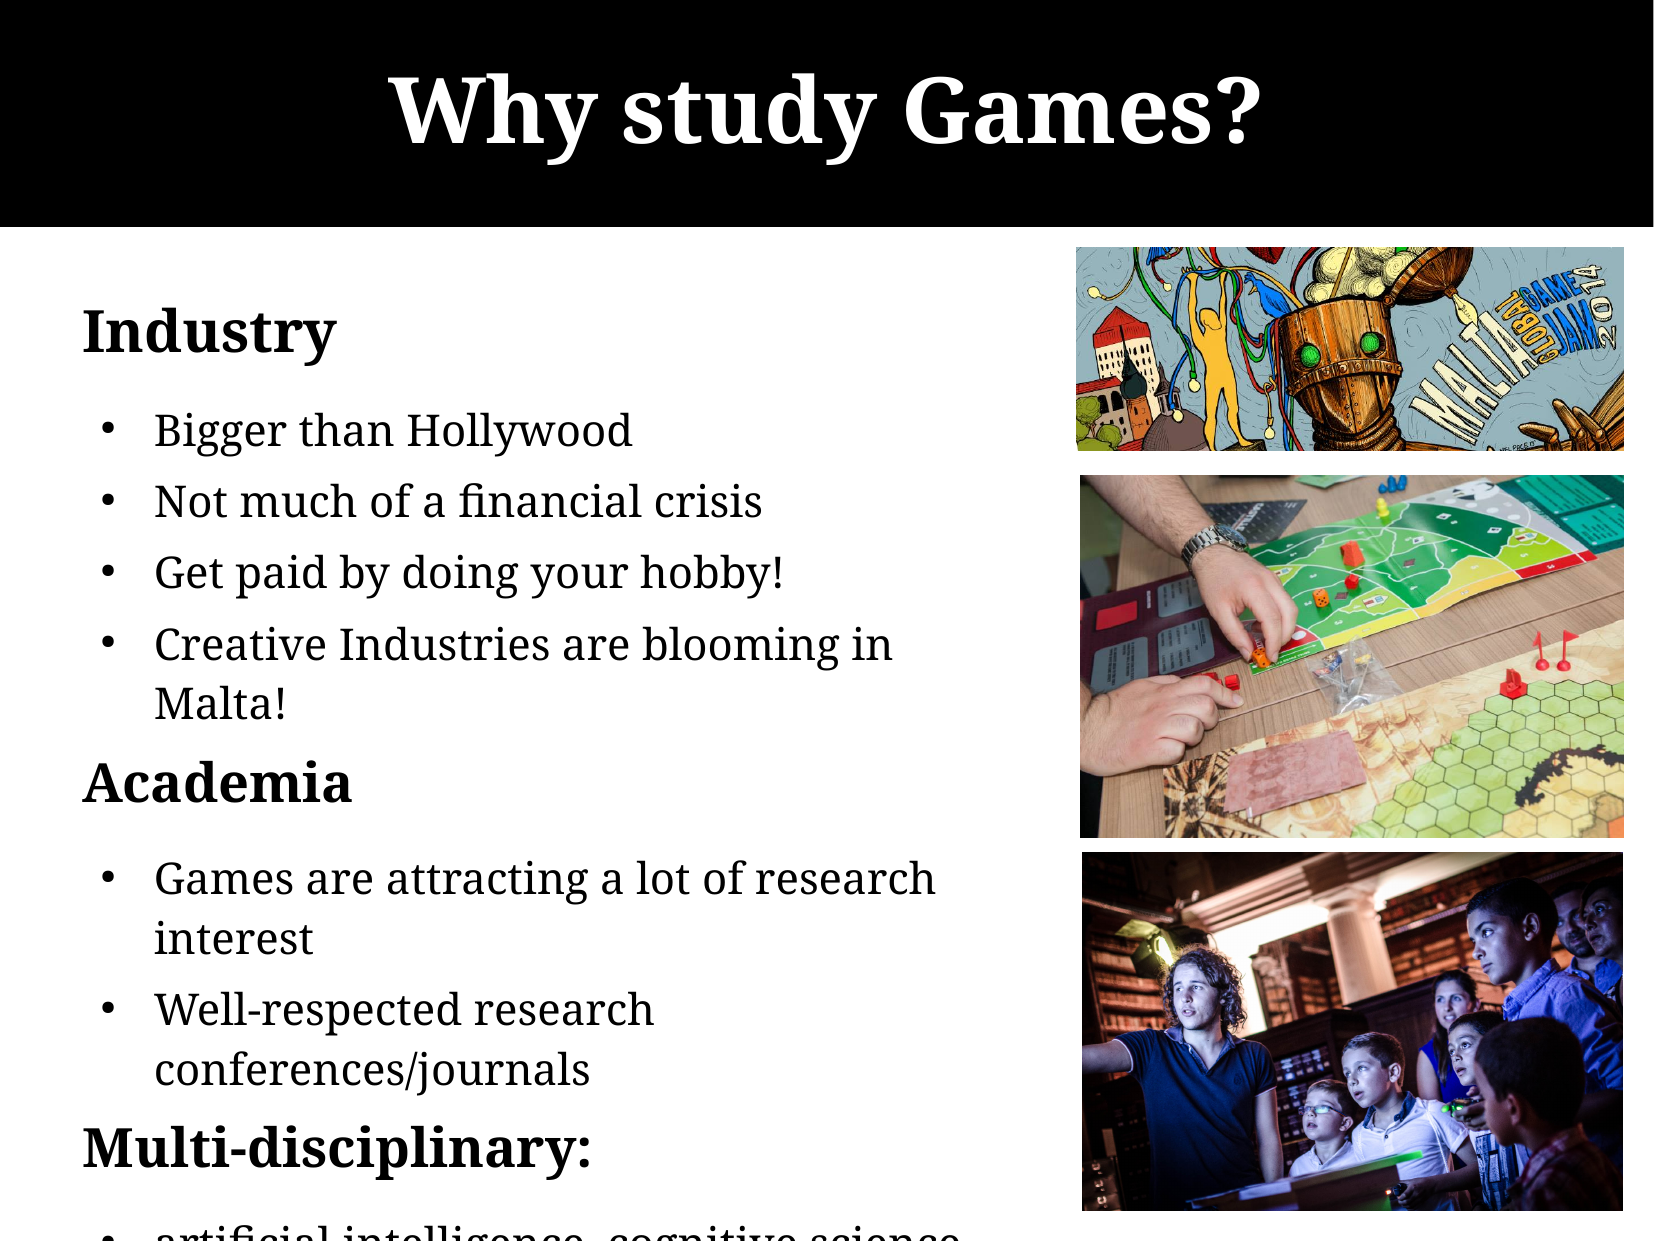

# Why study Games?
Industry
Bigger than Hollywood
Not much of a financial crisis
Get paid by doing your hobby!
Creative Industries are blooming in Malta!
Academia
Games are attracting a lot of research interest
Well-respected research conferences/journals
Multi-disciplinary:
artificial intelligence, cognitive science, graphics, human-computer interaction...
Studying games is not only about games!